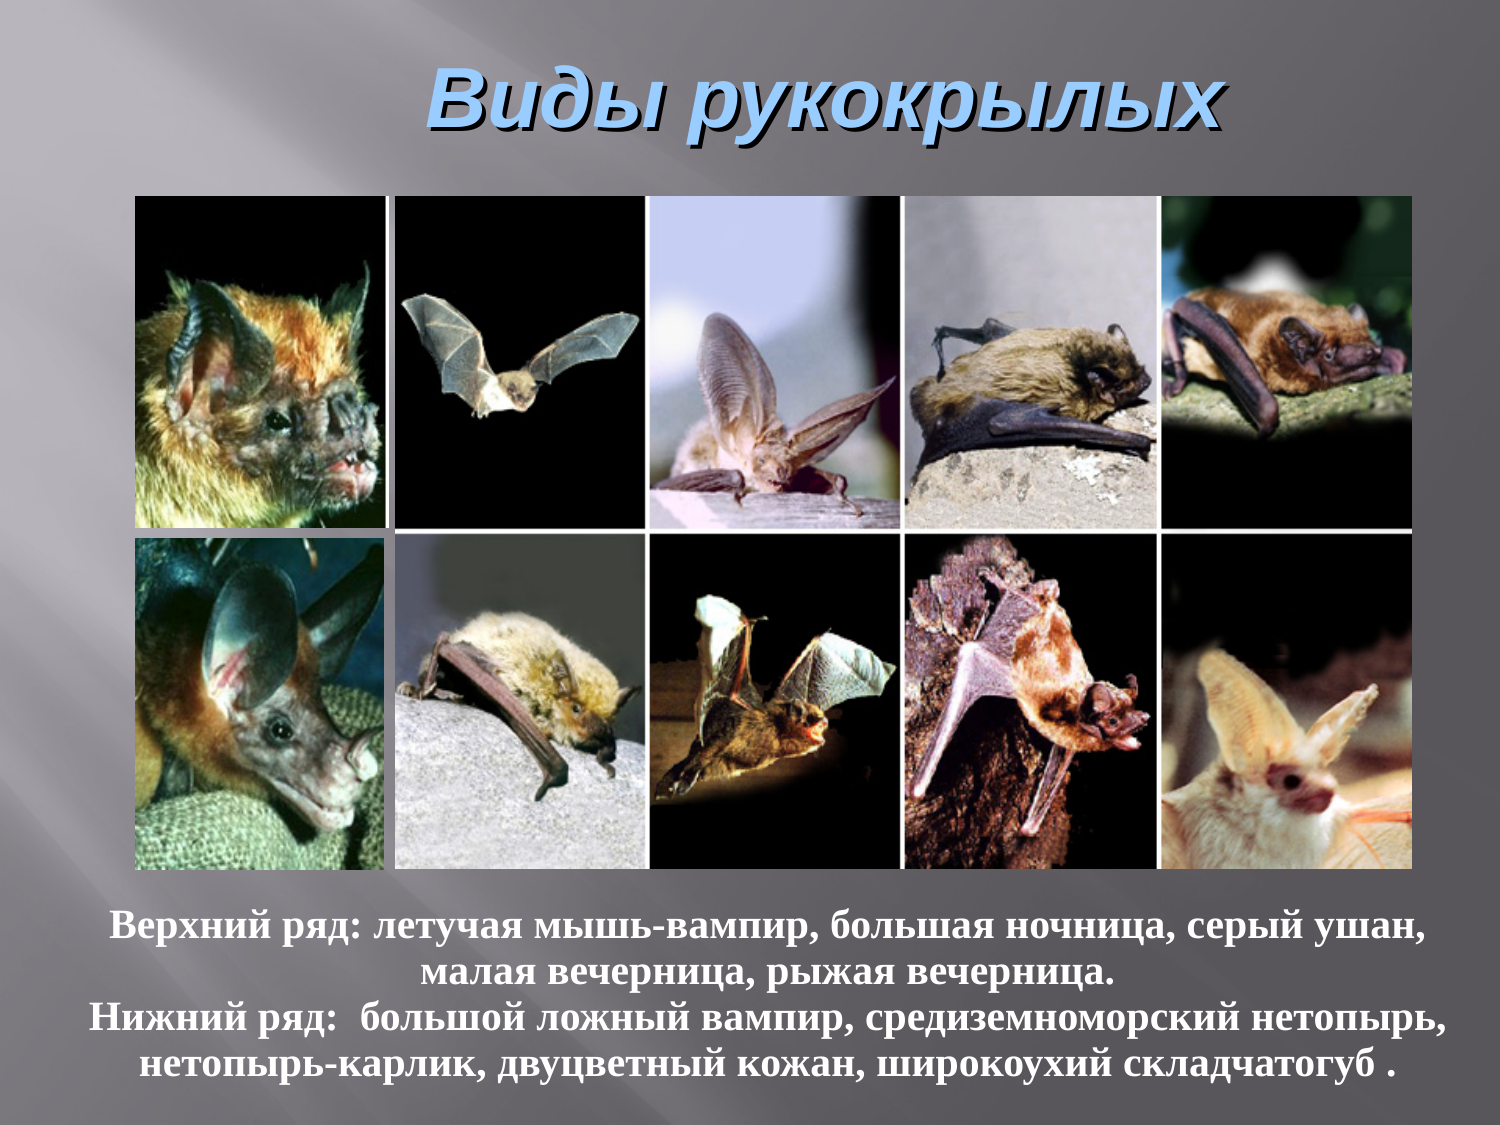

# Виды рукокрылых
Верхний ряд: летучая мышь-вампир, большая ночница, серый ушан, малая вечерница, рыжая вечерница.
Нижний ряд: большой ложный вампир, средиземноморский нетопырь, нетопырь-карлик, двуцветный кожан, широкоухий складчатогуб .